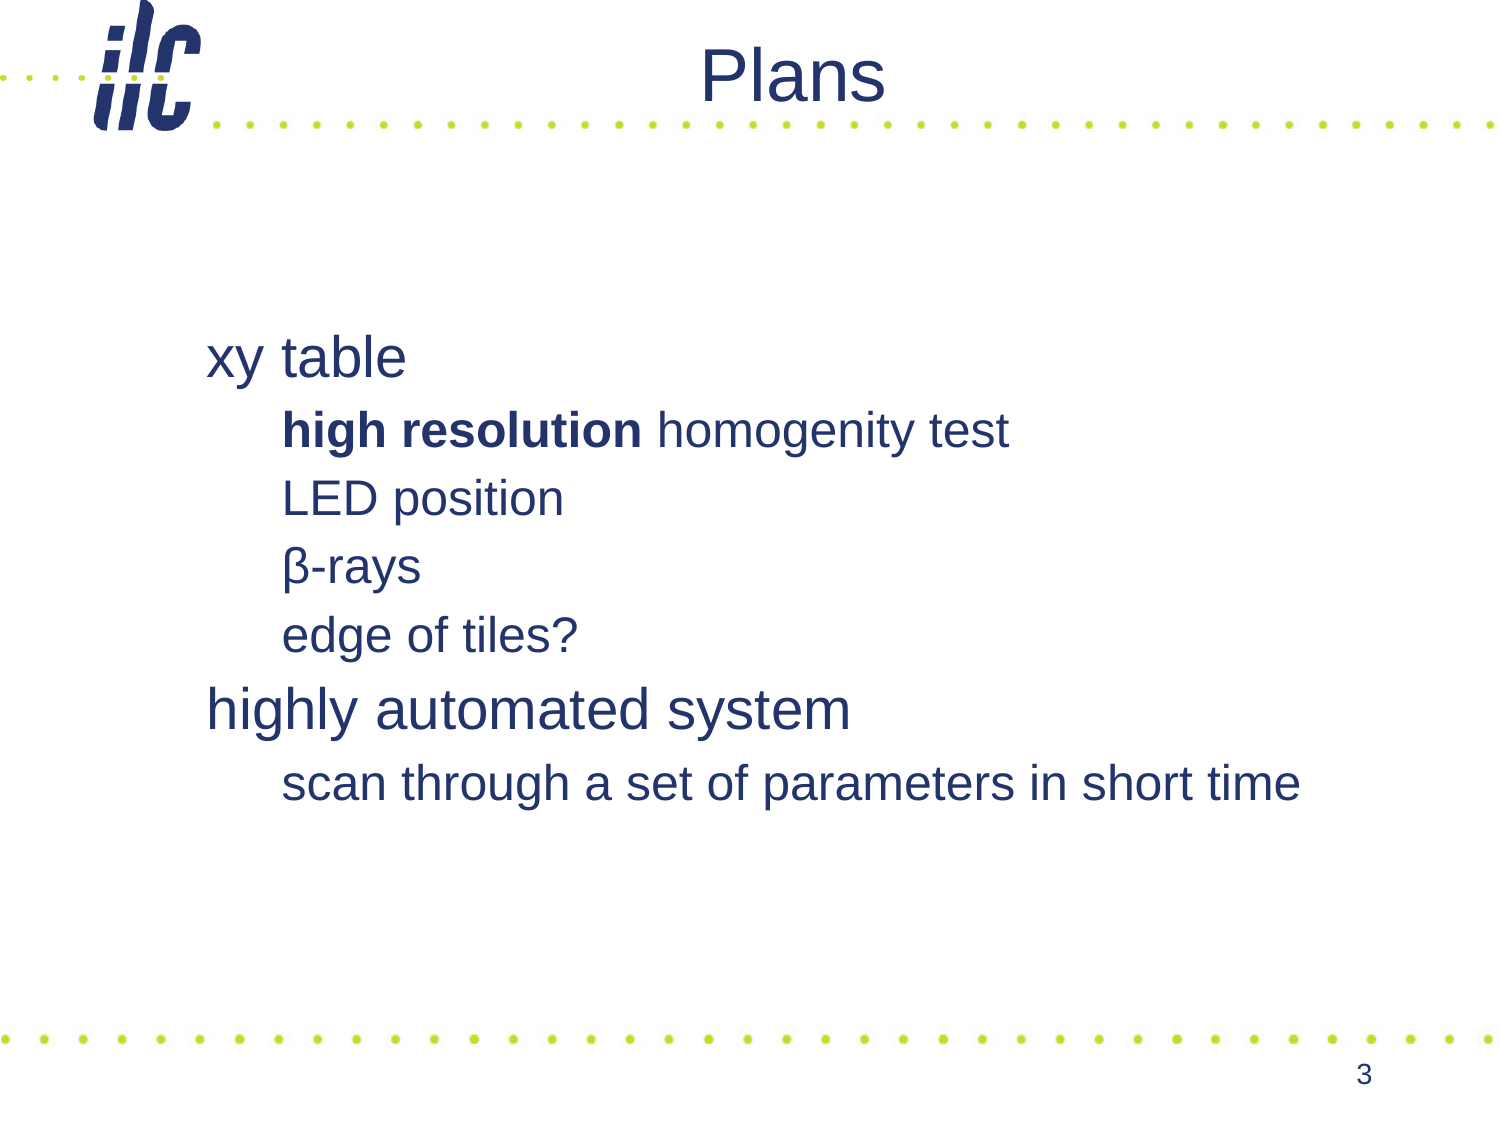

# Plans
xy table
high resolution homogenity test
LED position
β-rays
edge of tiles?
highly automated system
scan through a set of parameters in short time
3